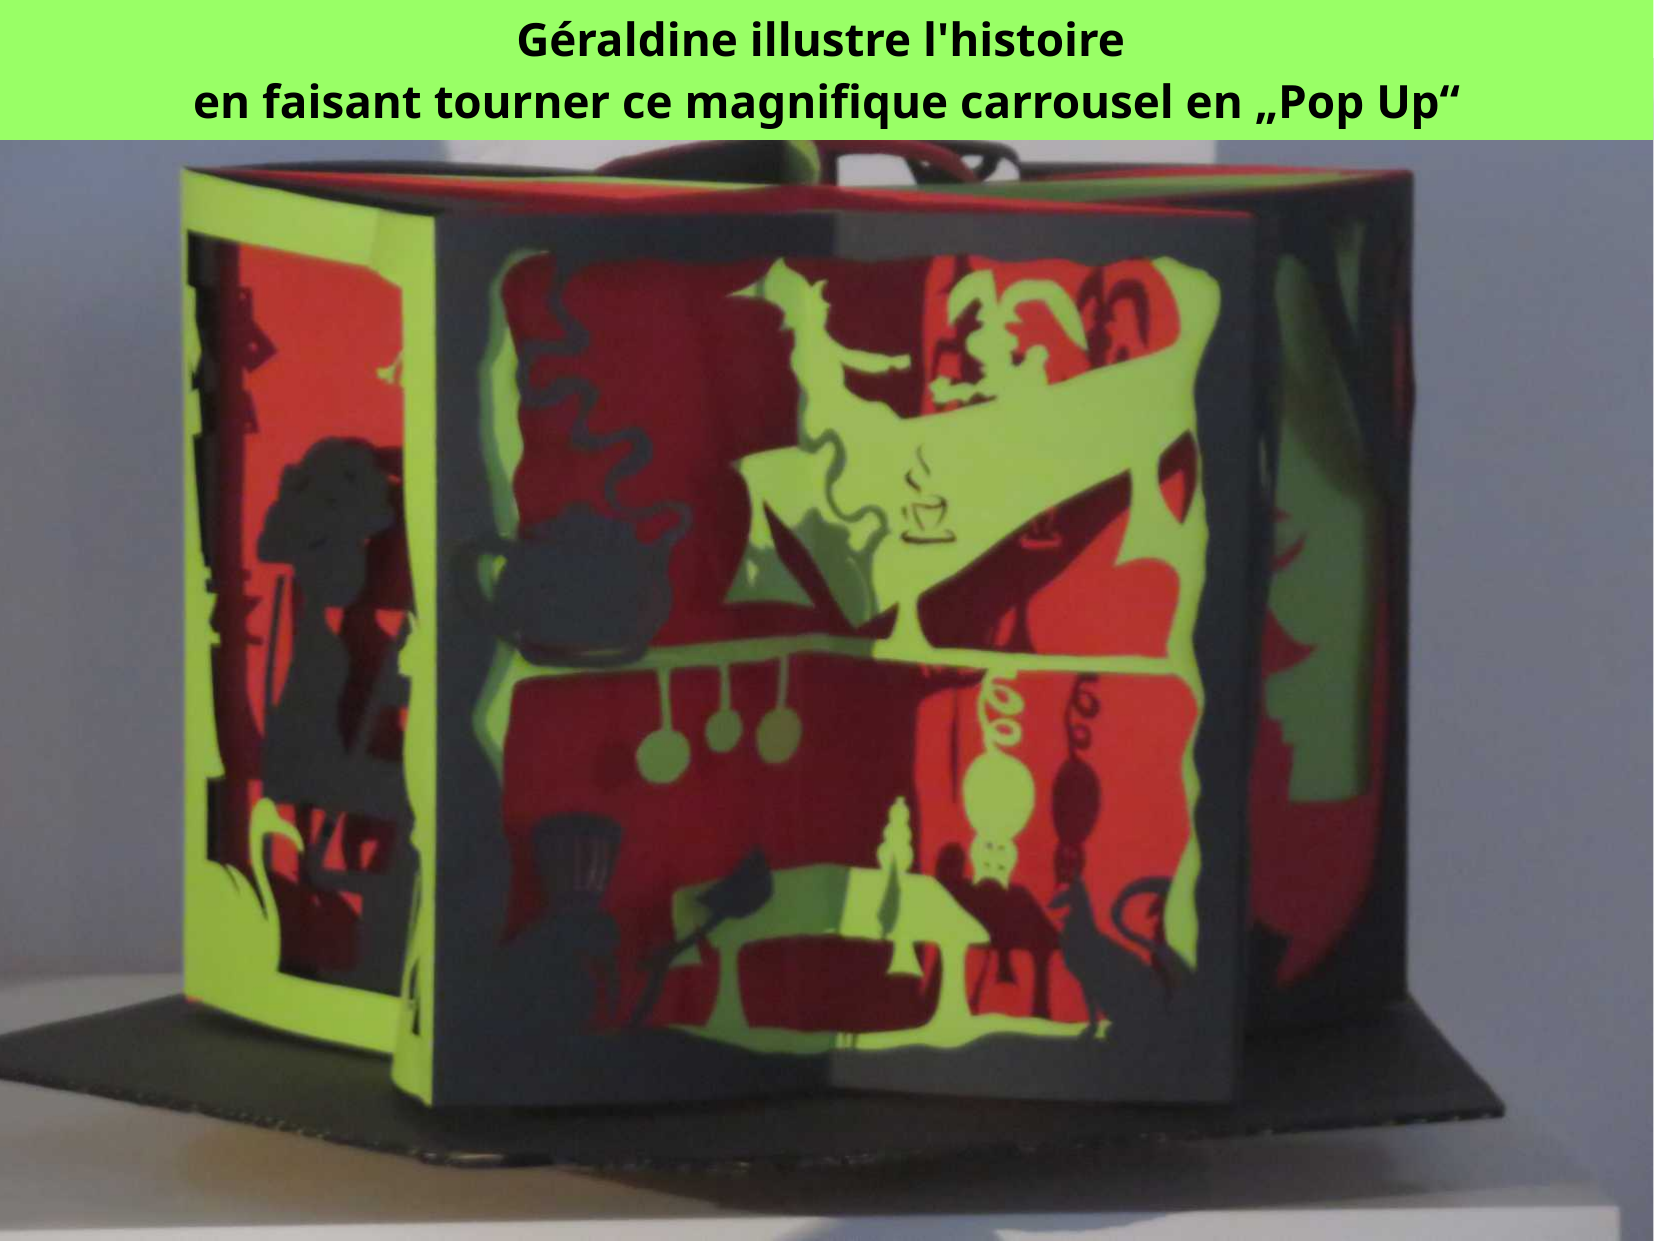

Géraldine illustre l'histoire
en faisant tourner ce magnifique carrousel en „Pop Up“